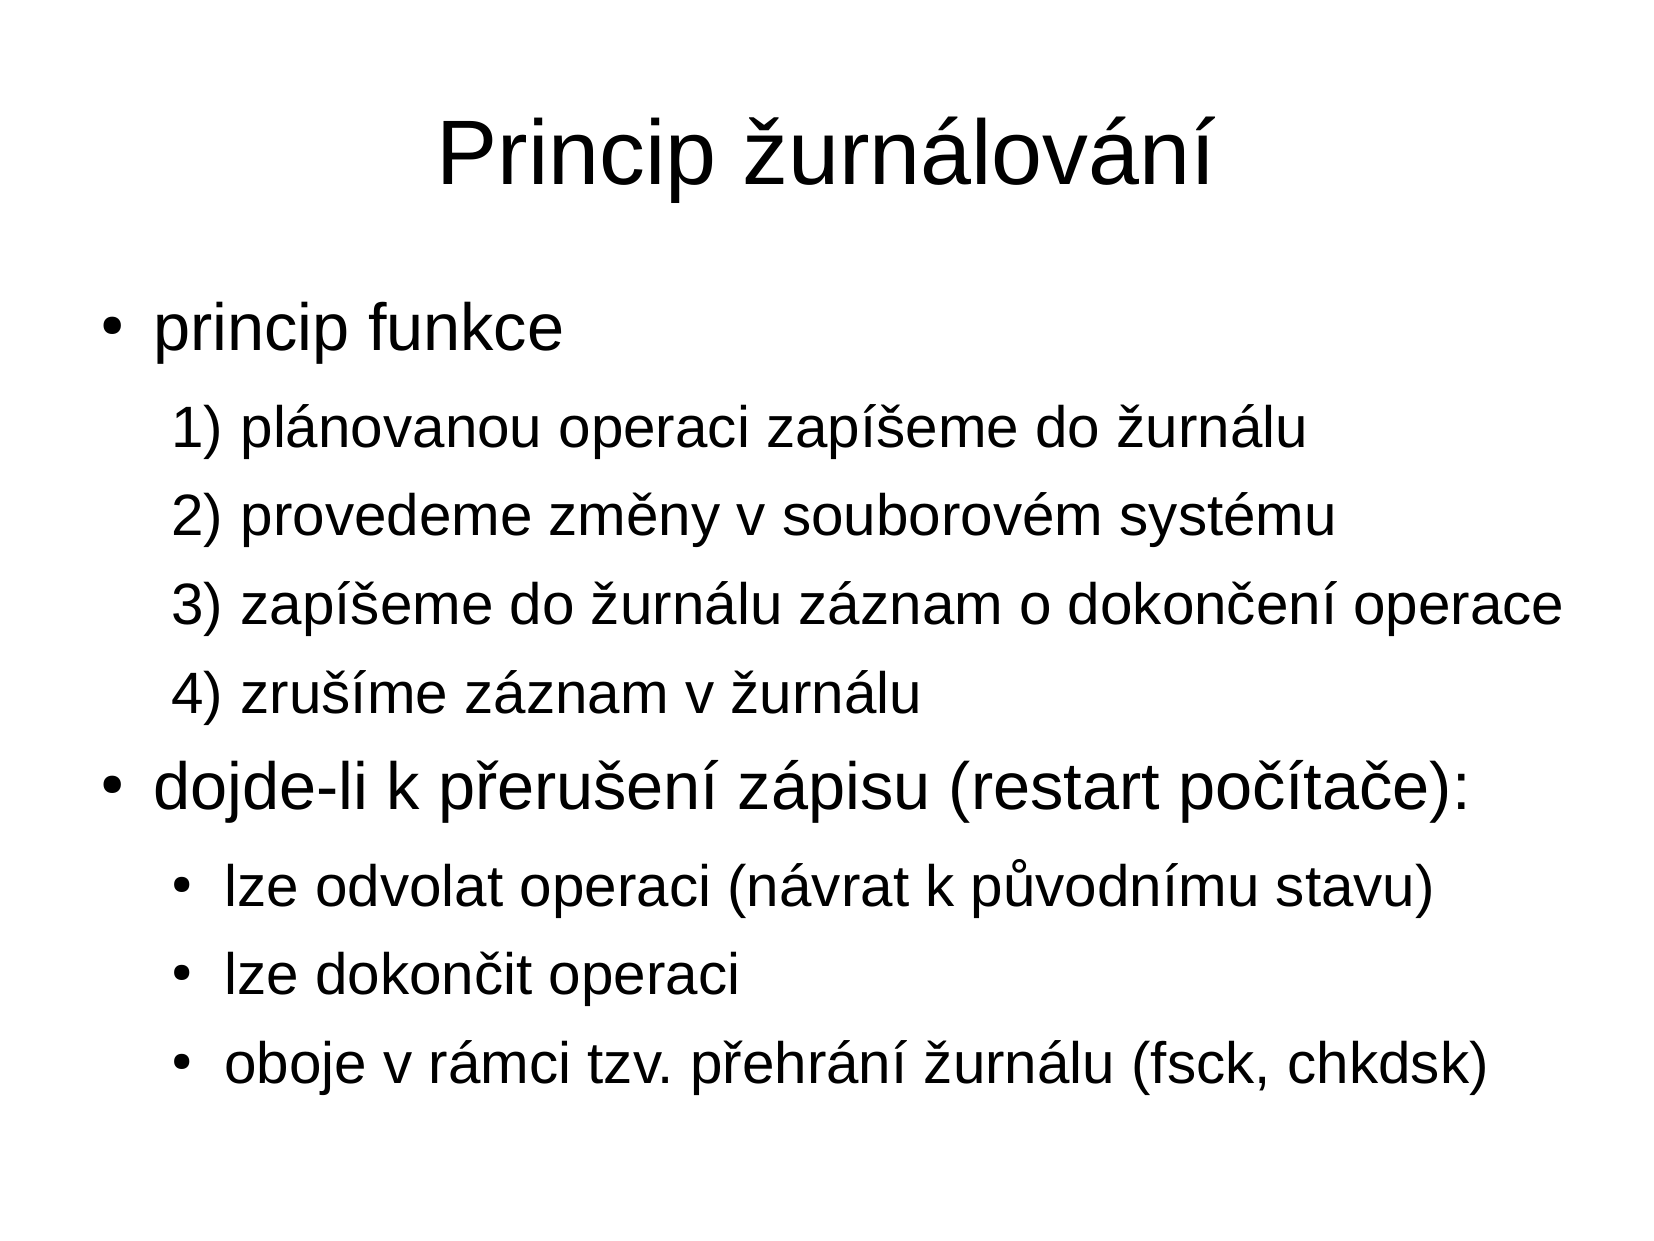

# Princip žurnálování
princip funkce
 plánovanou operaci zapíšeme do žurnálu
 provedeme změny v souborovém systému
 zapíšeme do žurnálu záznam o dokončení operace
 zrušíme záznam v žurnálu
dojde-li k přerušení zápisu (restart počítače):
lze odvolat operaci (návrat k původnímu stavu)
lze dokončit operaci
oboje v rámci tzv. přehrání žurnálu (fsck, chkdsk)